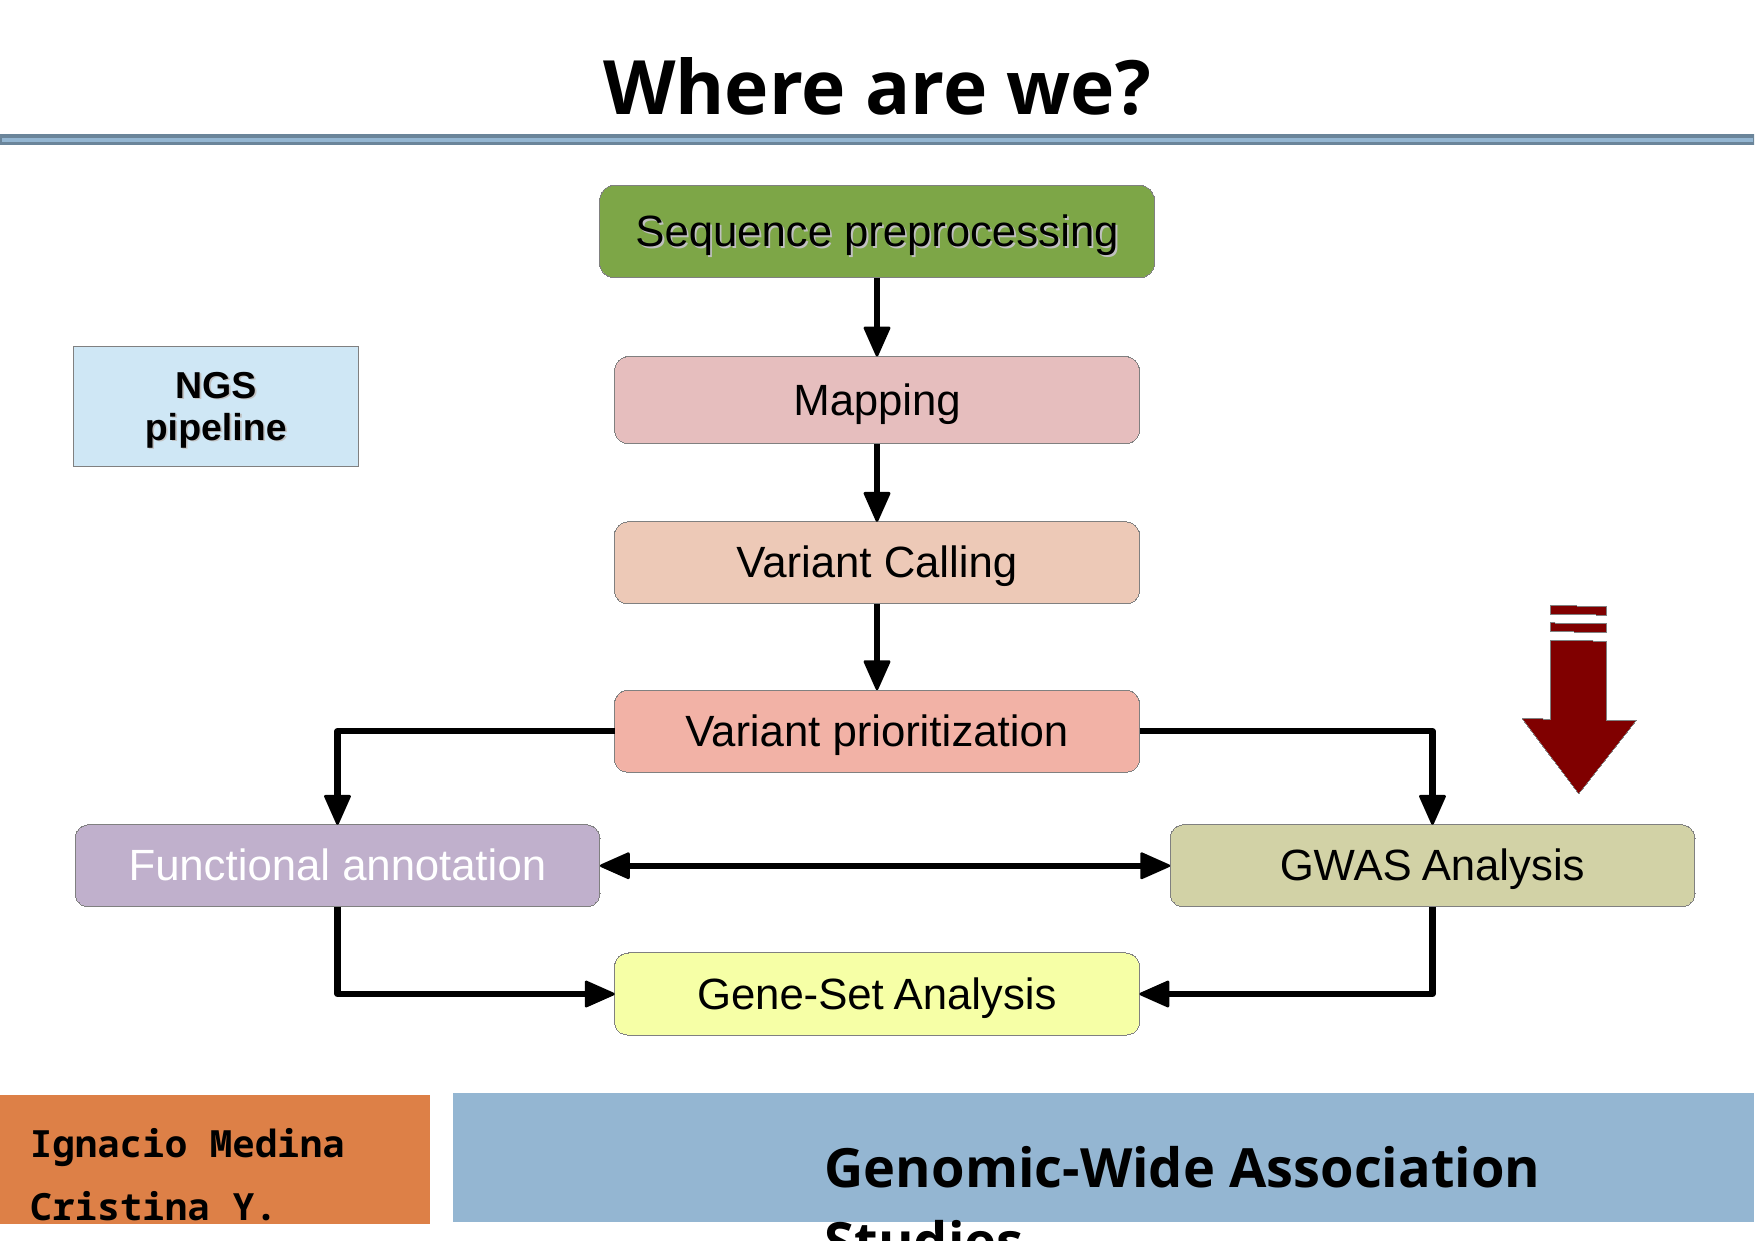

Where are we?
Sequence preprocessing
NGS
pipeline
Mapping
Variant Calling
Variant prioritization
Functional annotation
GWAS Analysis
Gene-Set Analysis
Ignacio Medina
Cristina Y. González
Genomic-Wide Association Studies